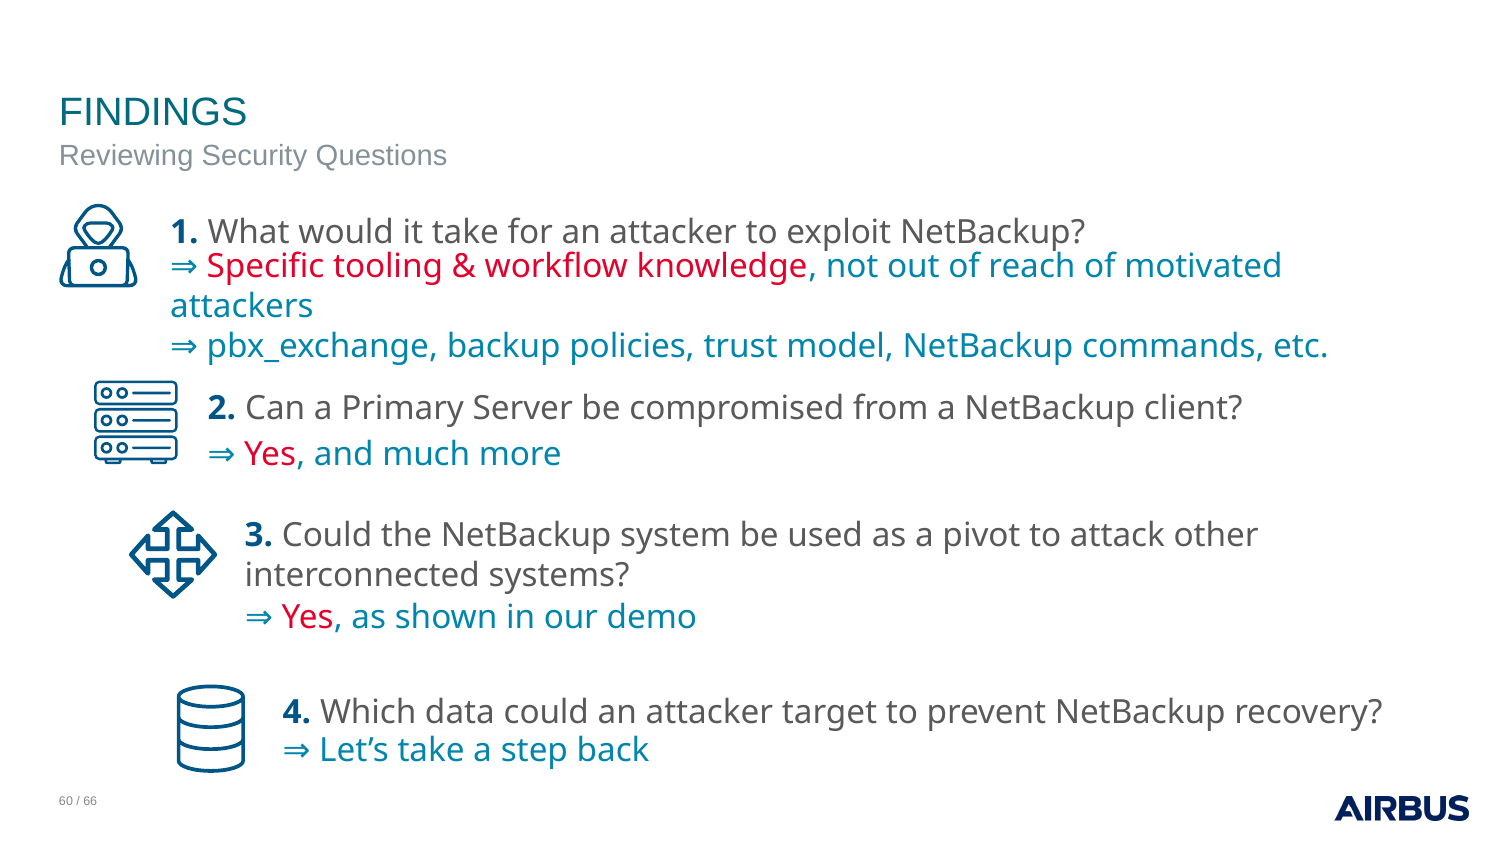

# FINDINGS Reviewing Security Questions
1. What would it take for an attacker to exploit NetBackup?
⇒ Specific tooling & workflow knowledge, not out of reach of motivated attackers
⇒ pbx_exchange, backup policies, trust model, NetBackup commands, etc.
2. Can a Primary Server be compromised from a NetBackup client?
⇒ Yes, and much more
3. Could the NetBackup system be used as a pivot to attack other interconnected systems?
⇒ Yes, as shown in our demo
4. Which data could an attacker target to prevent NetBackup recovery?
⇒ Let’s take a step back